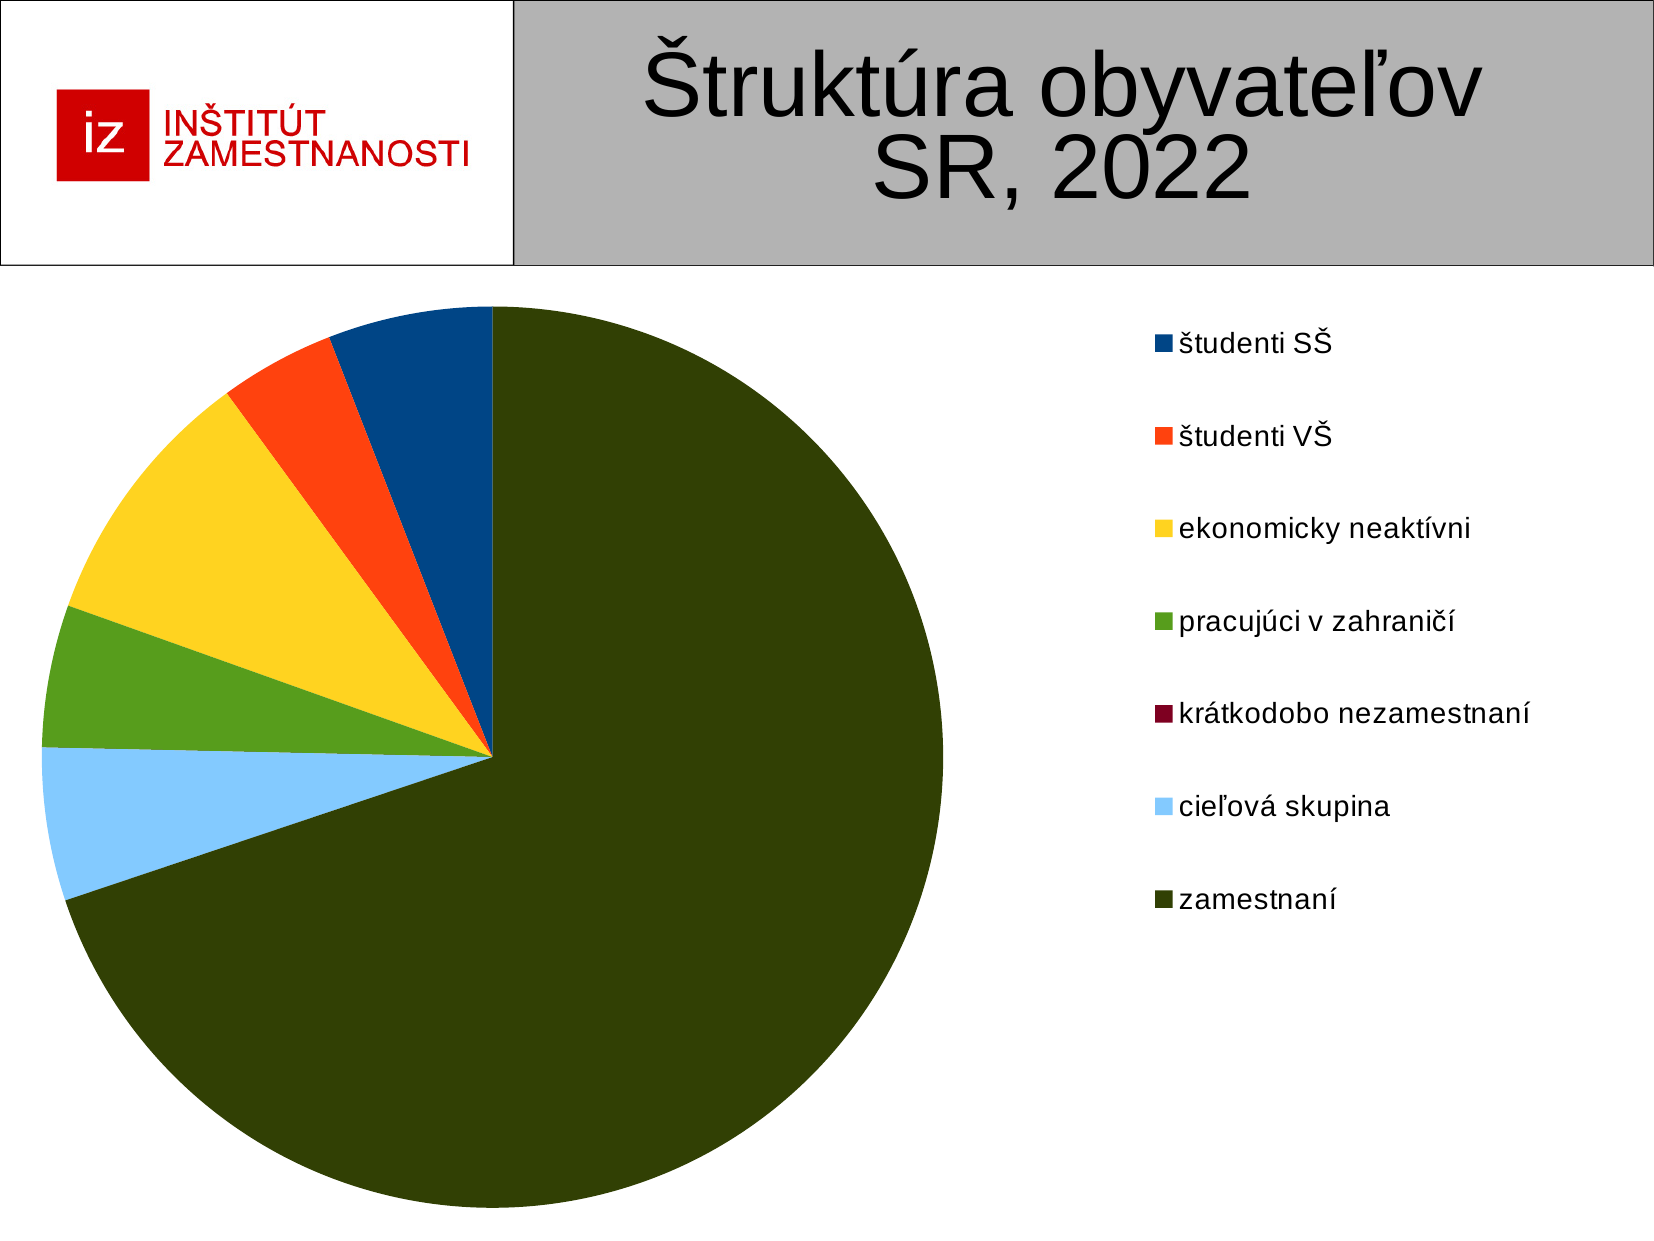

# Štruktúra obyvateľov SR, 2022
### Chart
| Category | Column B |
|---|---|
| študenti SŠ | 205388.122706148 |
| študenti VŠ | 143667.022038764 |
| ekonomicky neaktívni | 330177.003000716 |
| pracujúci v zahraničí | 177695.166830809 |
| krátkodobo nezamestnaní | 27.0 |
| cieľová skupina | 191000.0 |
| zamestnaní | 2427593.0 |